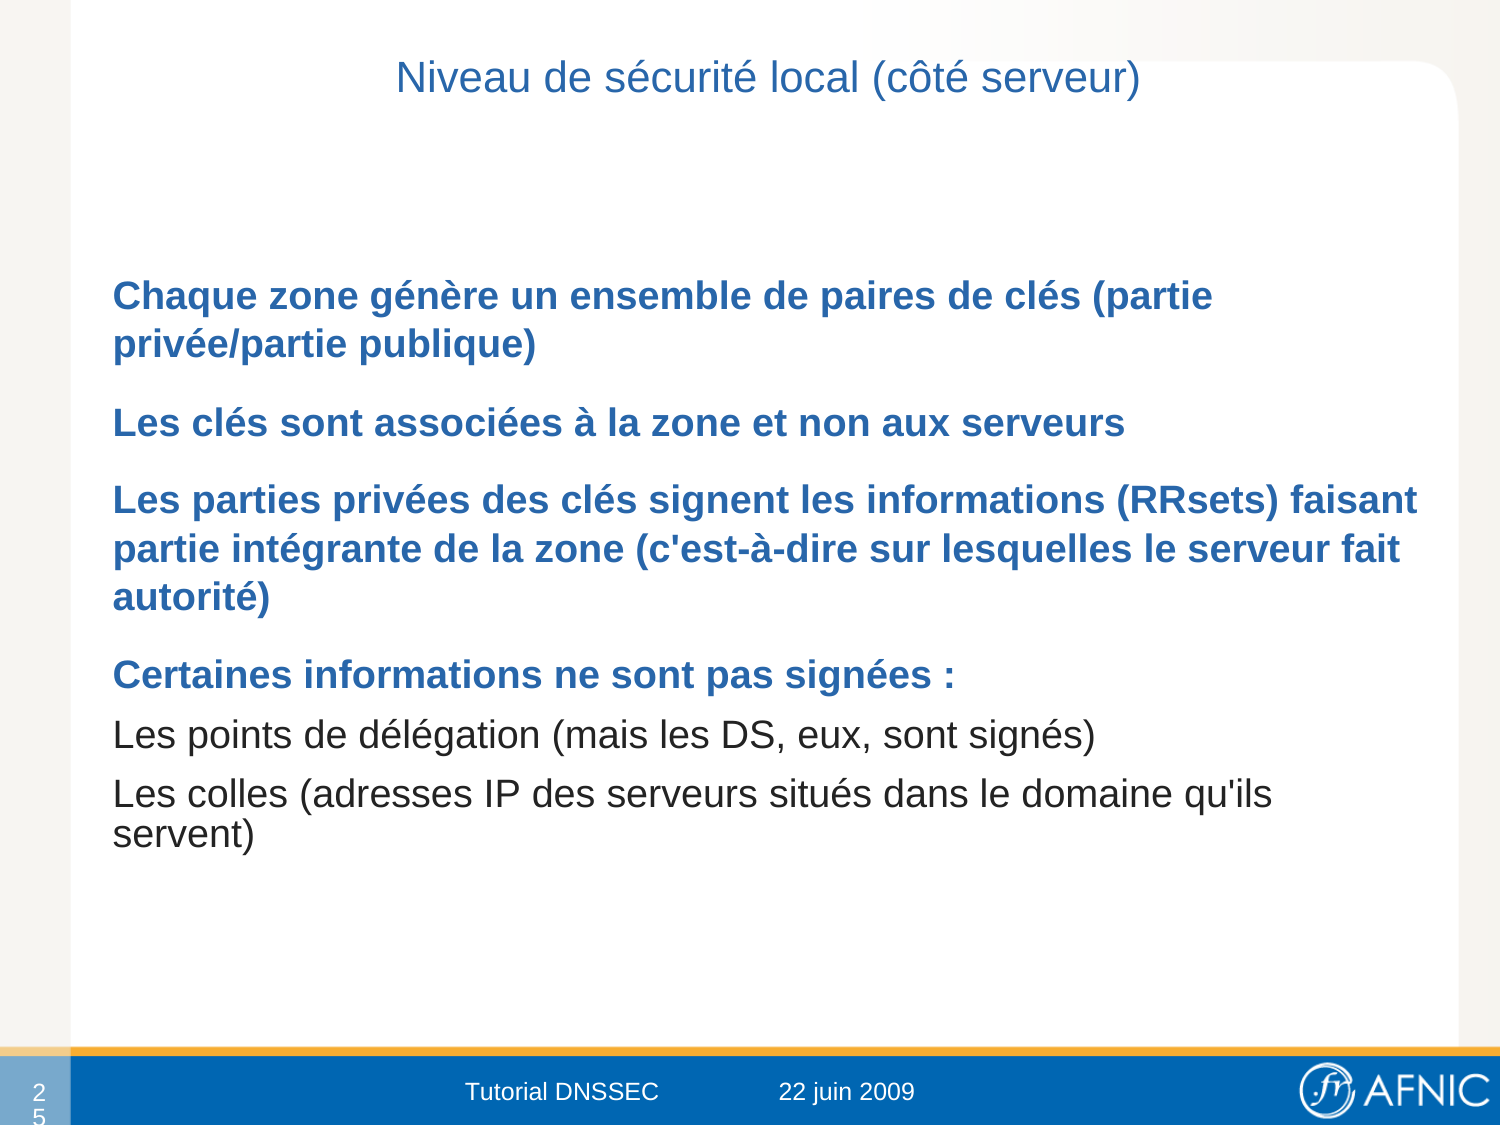

# Niveau de sécurité local (côté serveur)
Chaque zone génère un ensemble de paires de clés (partie privée/partie publique)
Les clés sont associées à la zone et non aux serveurs
Les parties privées des clés signent les informations (RRsets) faisant partie intégrante de la zone (c'est-à-dire sur lesquelles le serveur fait autorité)
Certaines informations ne sont pas signées :
Les points de délégation (mais les DS, eux, sont signés)
Les colles (adresses IP des serveurs situés dans le domaine qu'ils servent)